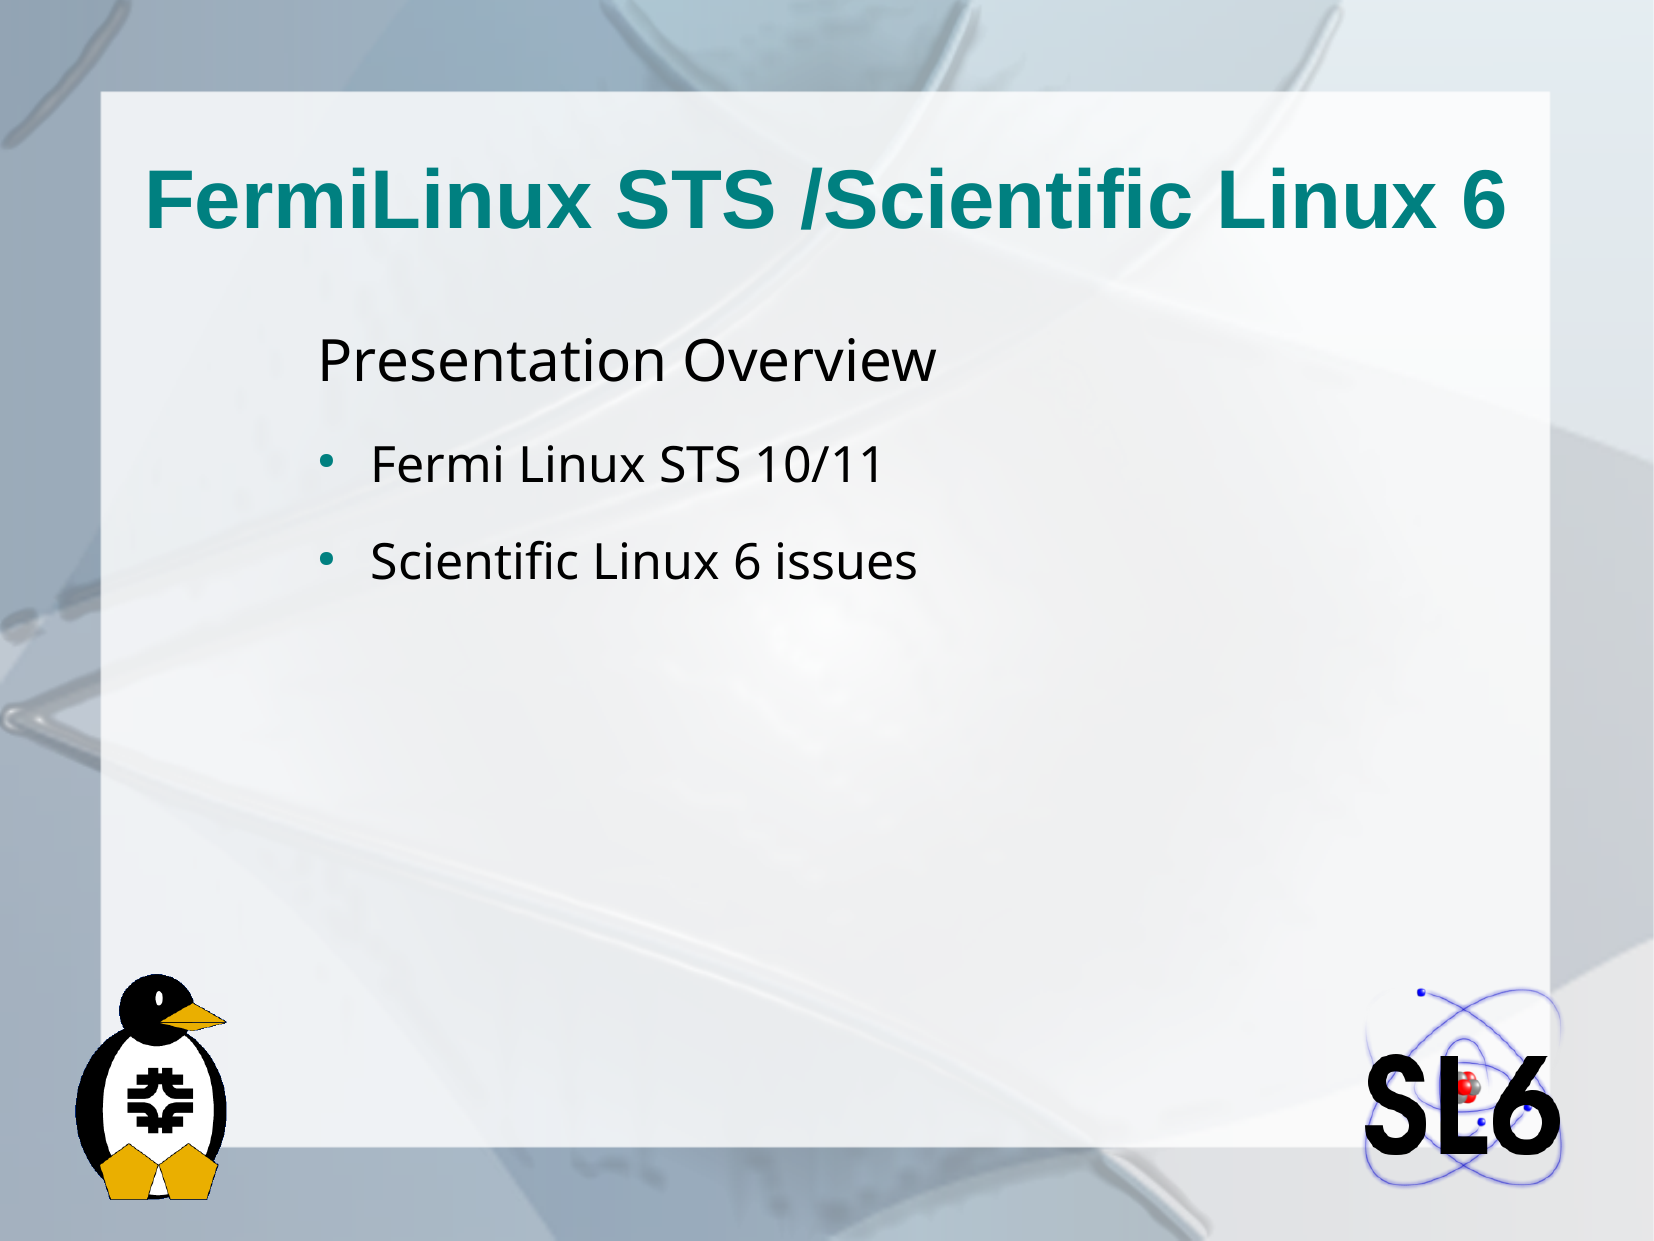

# FermiLinux STS /Scientific Linux 6
Presentation Overview
Fermi Linux STS 10/11
Scientific Linux 6 issues